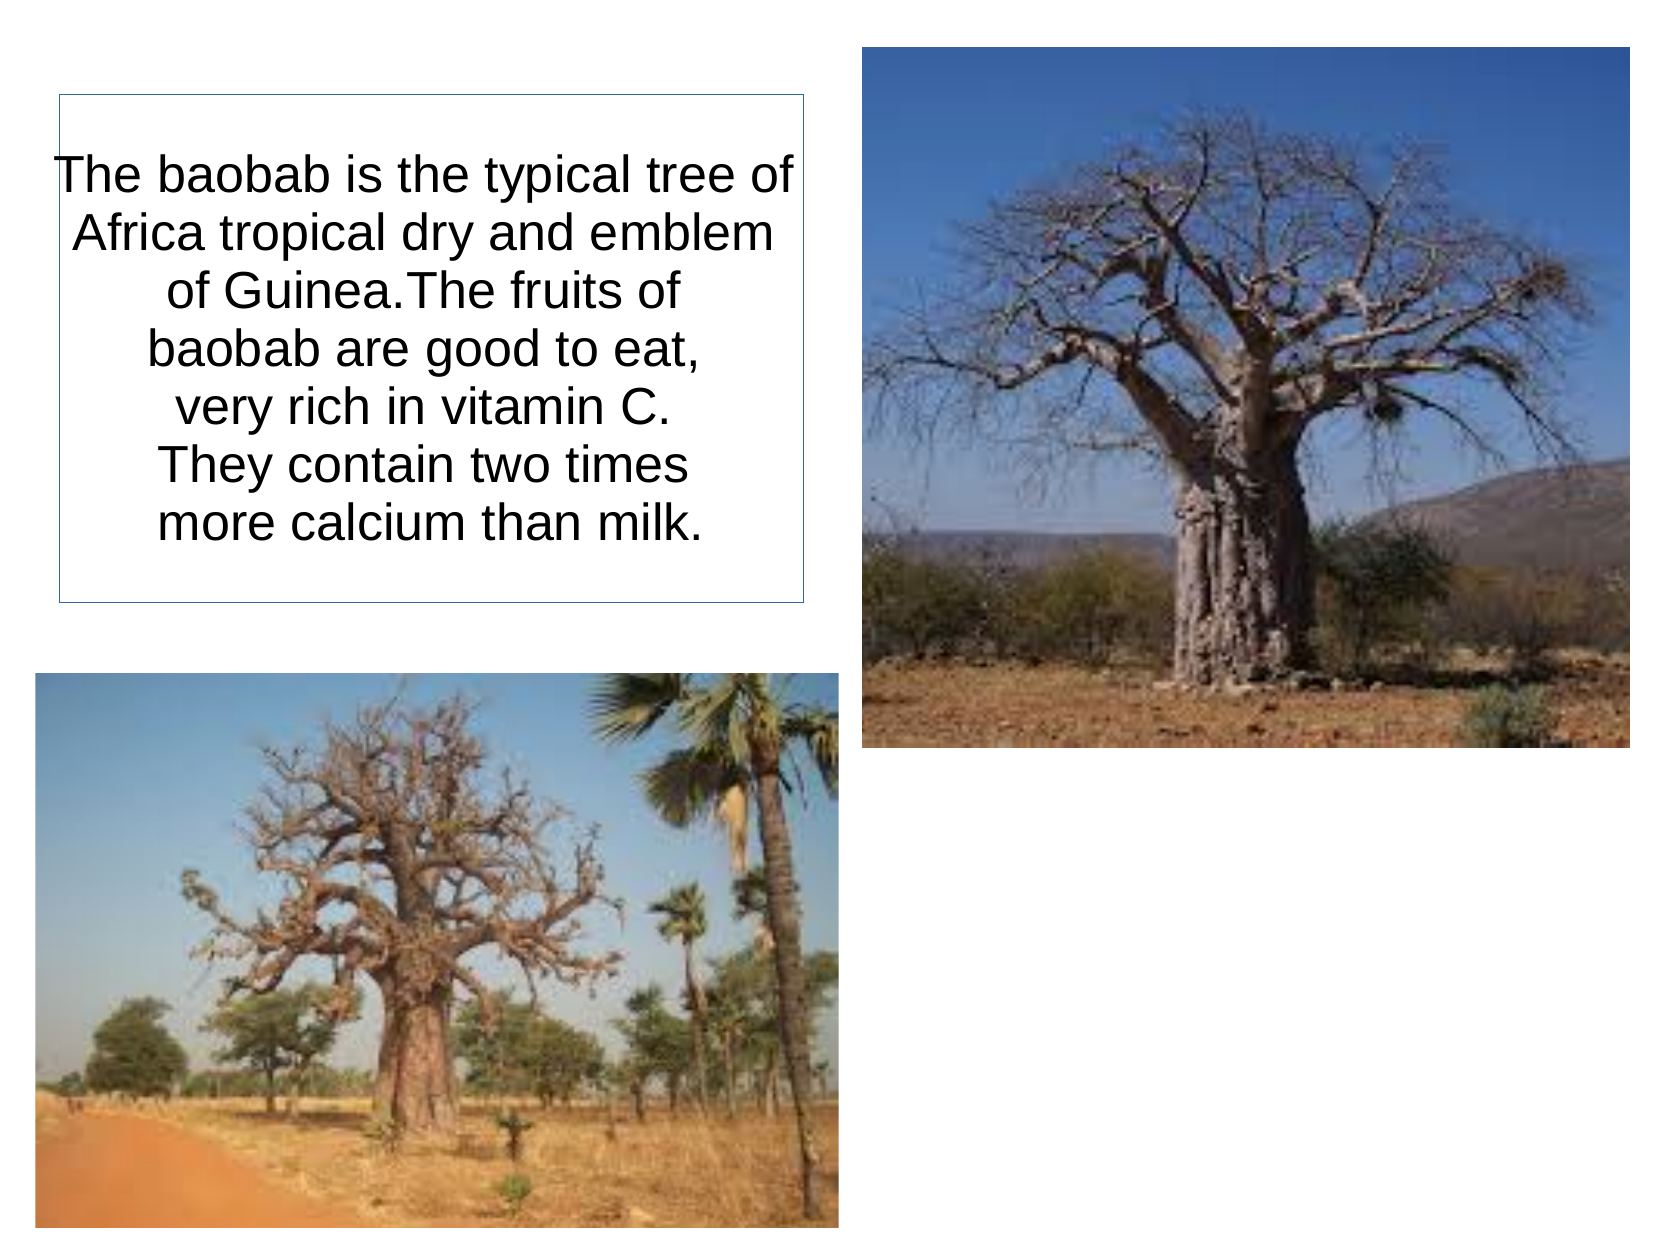

The baobab is the typical tree of
Africa tropical dry and emblem
of Guinea.The fruits of
baobab are good to eat,
very rich in vitamin C.
They contain two times
more calcium than milk.